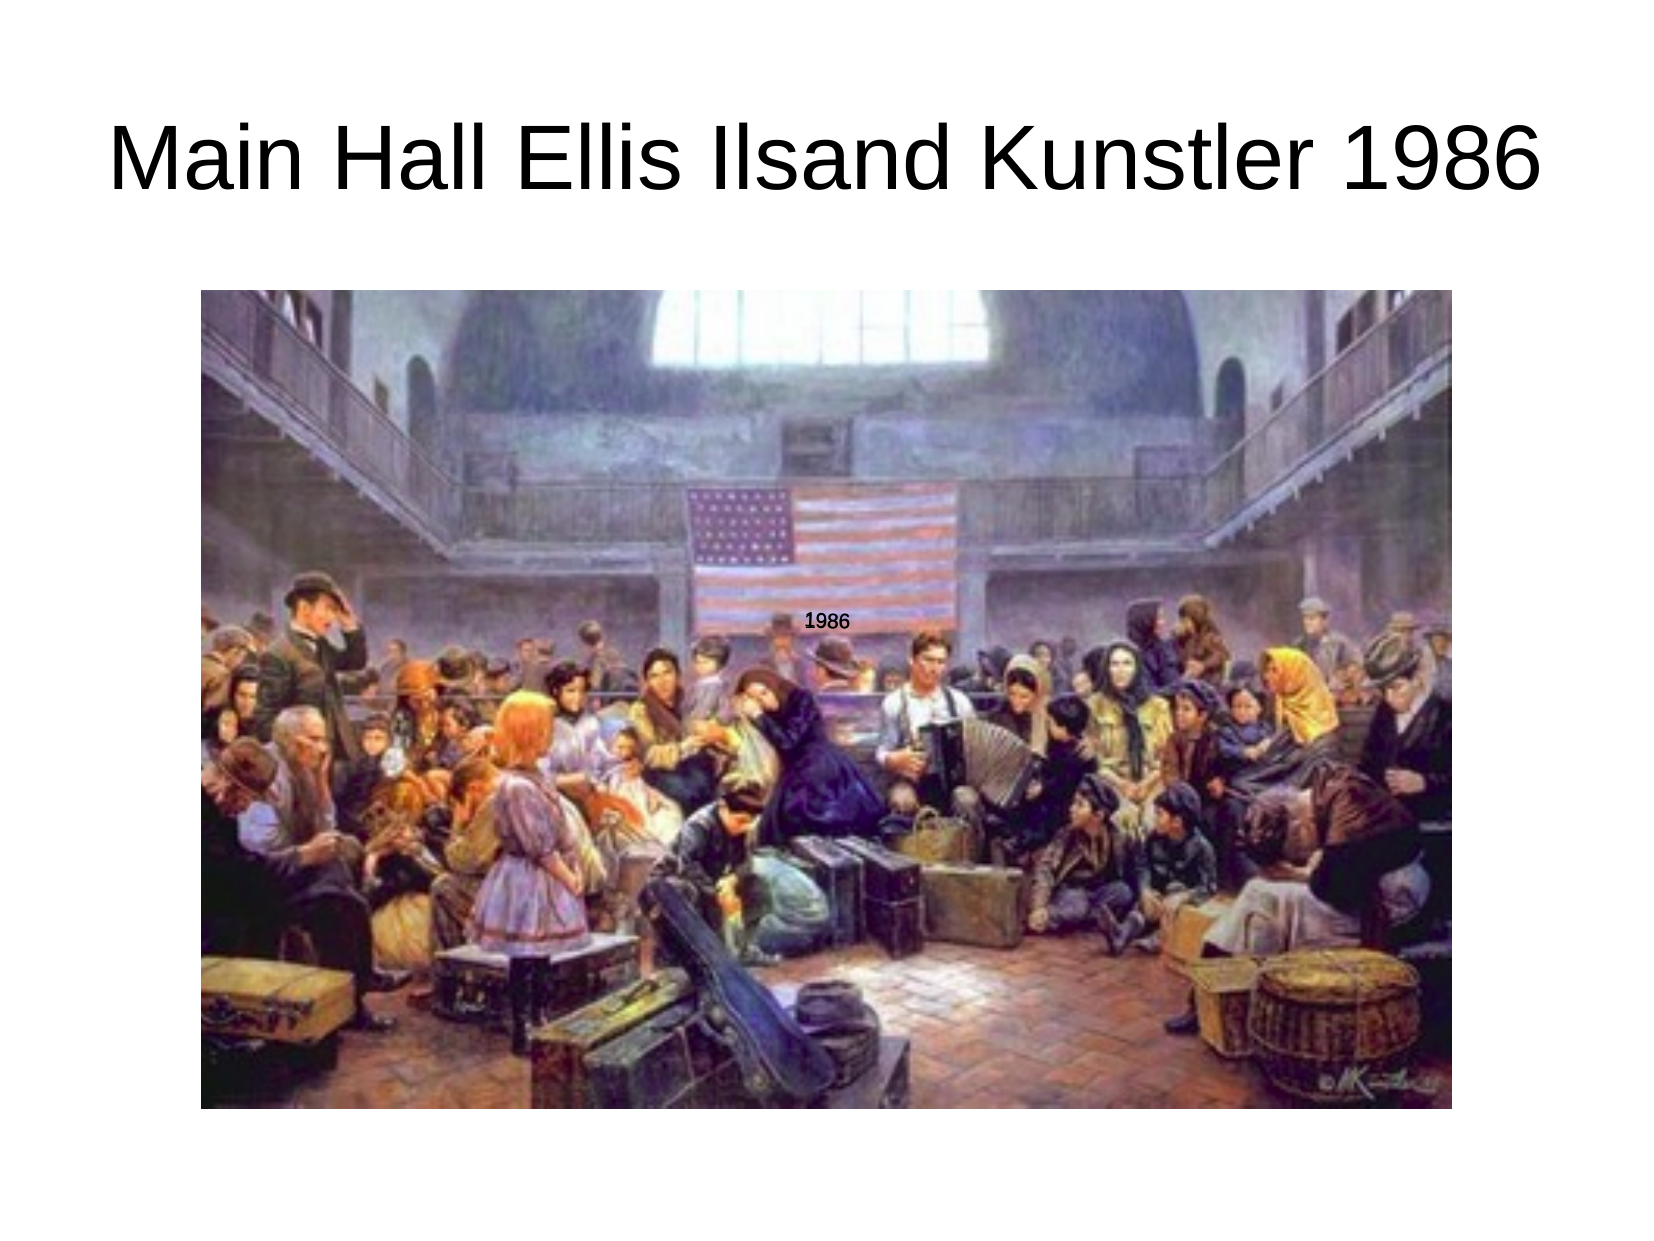

# Main Hall Ellis Ilsand Kunstler 1986
1986
1986